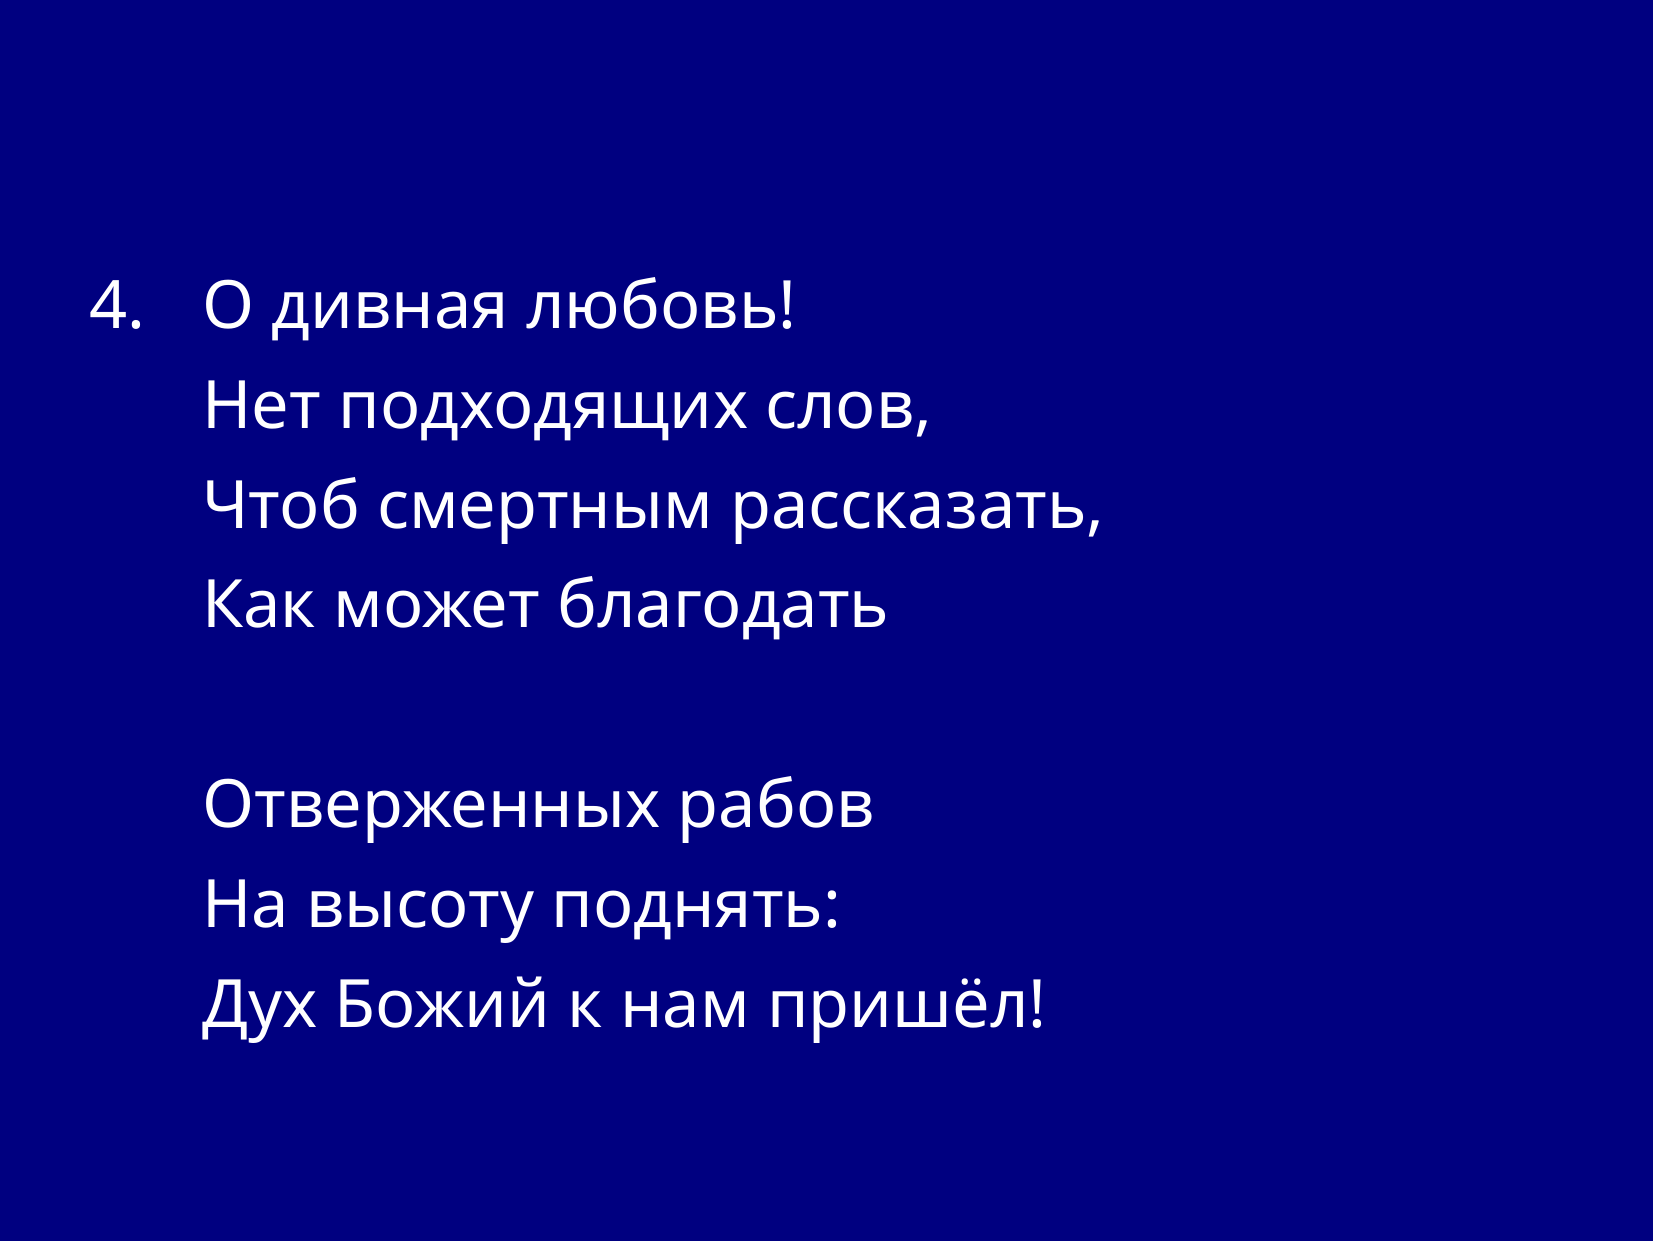

4.	О дивная любовь!
	Нет подходящих слов,
	Чтоб смертным рассказать,
	Как может благодать
	Отверженных рабов
	На высоту поднять:
	Дух Божий к нам пришёл!